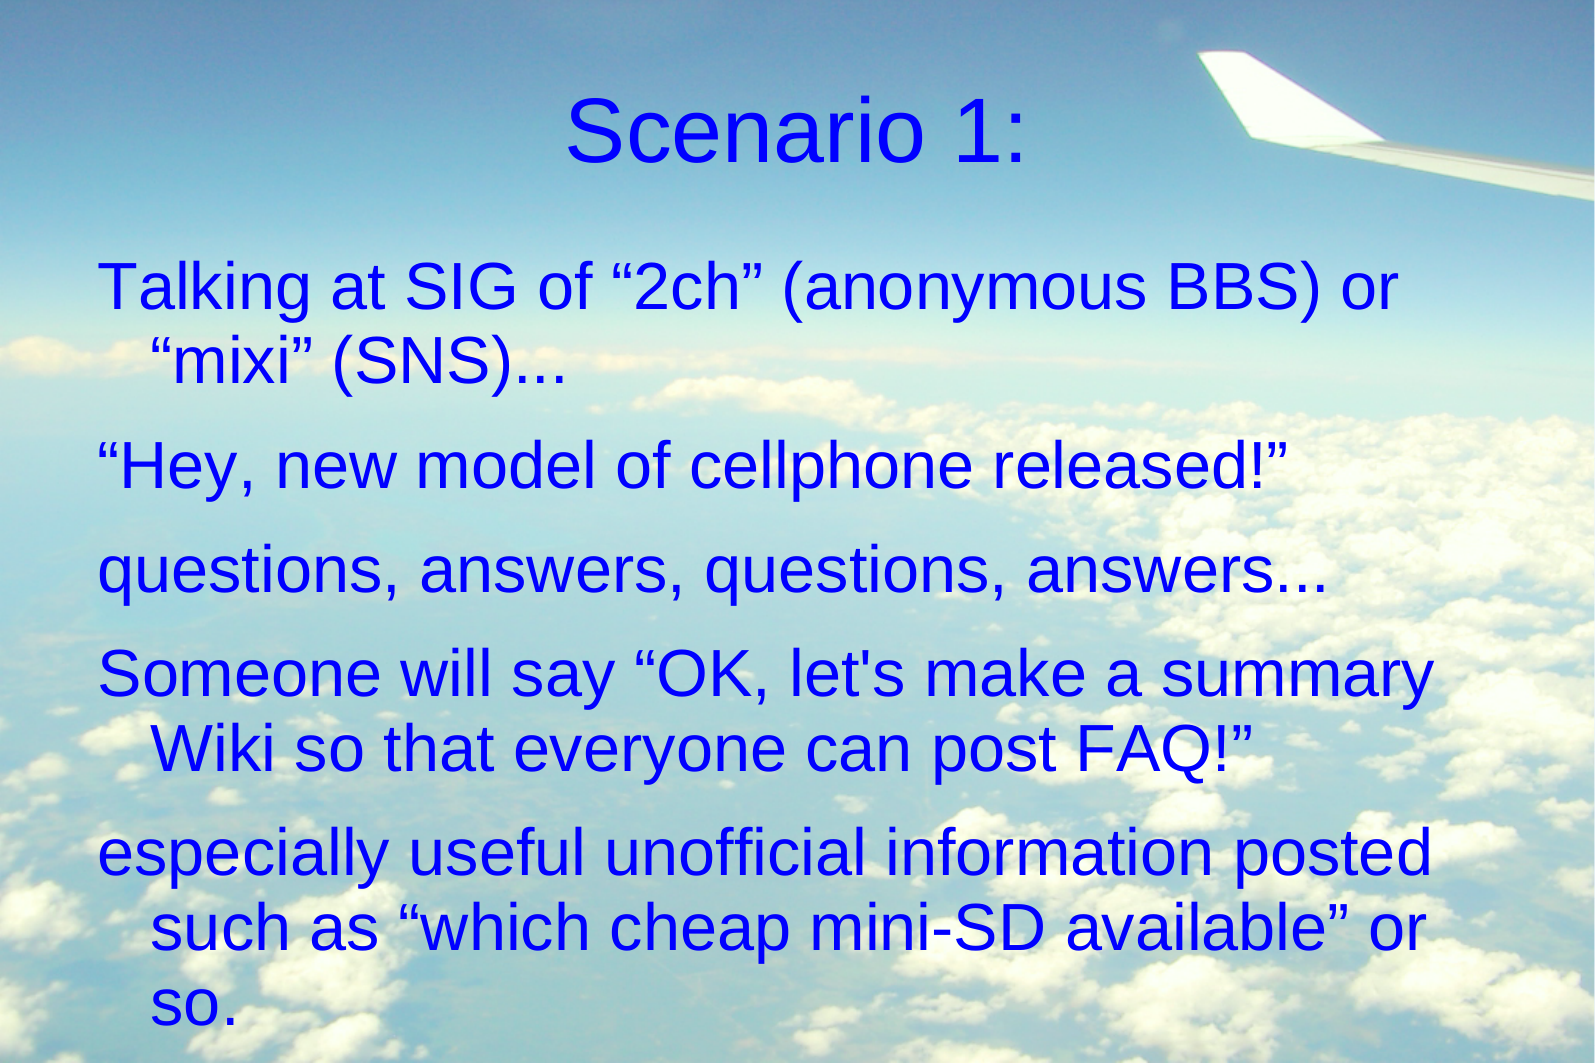

# Scenario 1:
Talking at SIG of “2ch” (anonymous BBS) or “mixi” (SNS)...
“Hey, new model of cellphone released!”
questions, answers, questions, answers...
Someone will say “OK, let's make a summary Wiki so that everyone can post FAQ!”
especially useful unofficial information posted such as “which cheap mini-SD available” or so.